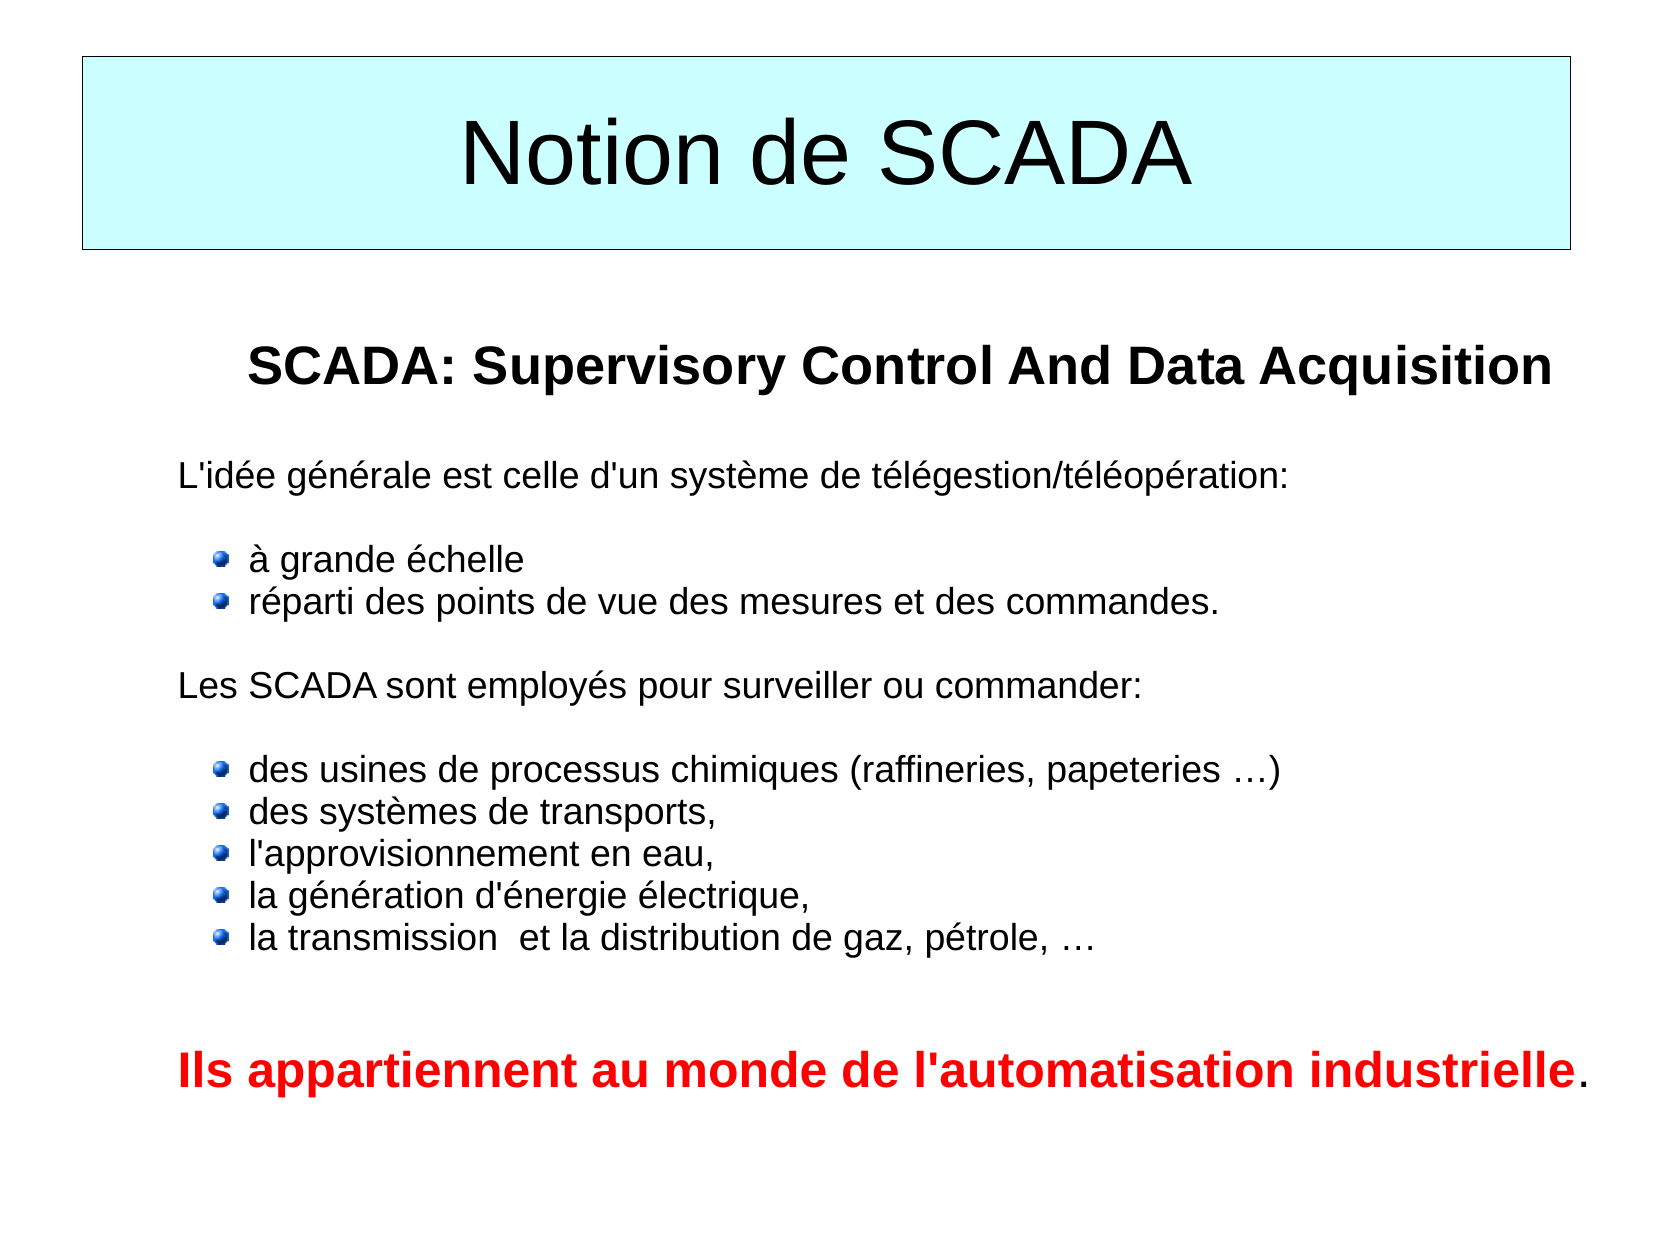

# Notion de SCADA
SCADA: Supervisory Control And Data Acquisition
L'idée générale est celle d'un système de télégestion/téléopération:
à grande échelle
réparti des points de vue des mesures et des commandes.
Les SCADA sont employés pour surveiller ou commander:
des usines de processus chimiques (raffineries, papeteries …)
des systèmes de transports,
l'approvisionnement en eau,
la génération d'énergie électrique,
la transmission et la distribution de gaz, pétrole, …
Ils appartiennent au monde de l'automatisation industrielle.